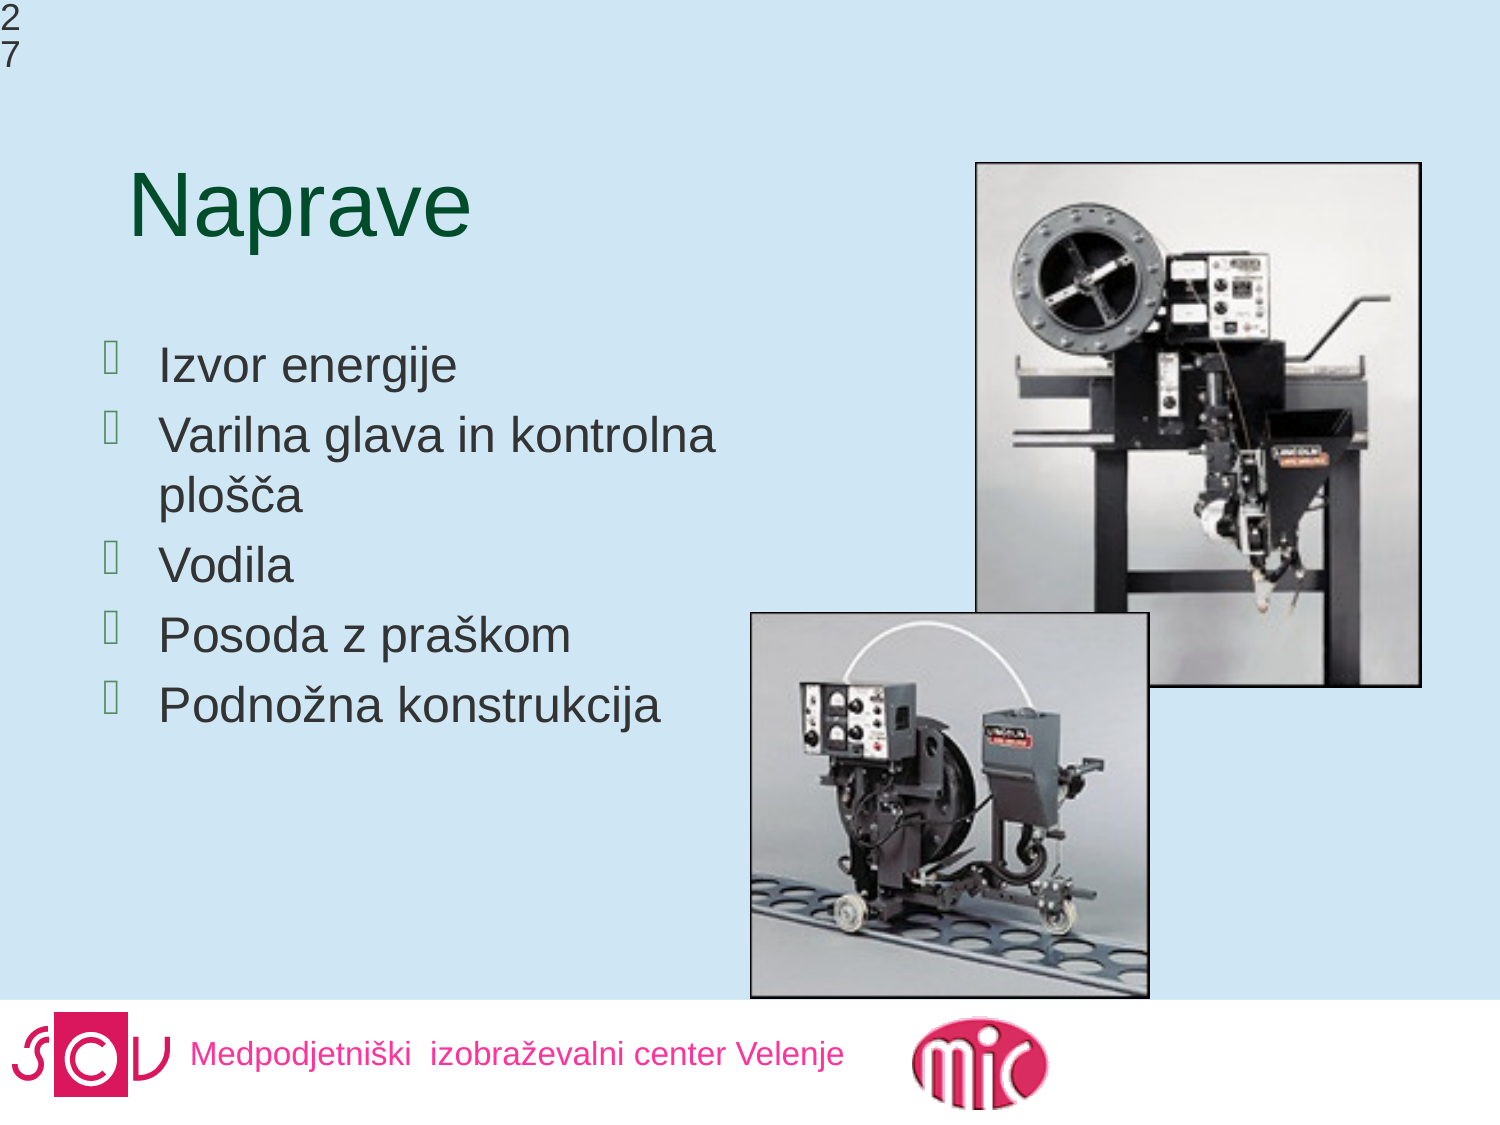

# Naprave
Izvor energije
Varilna glava in kontrolna plošča
Vodila
Posoda z praškom
Podnožna konstrukcija